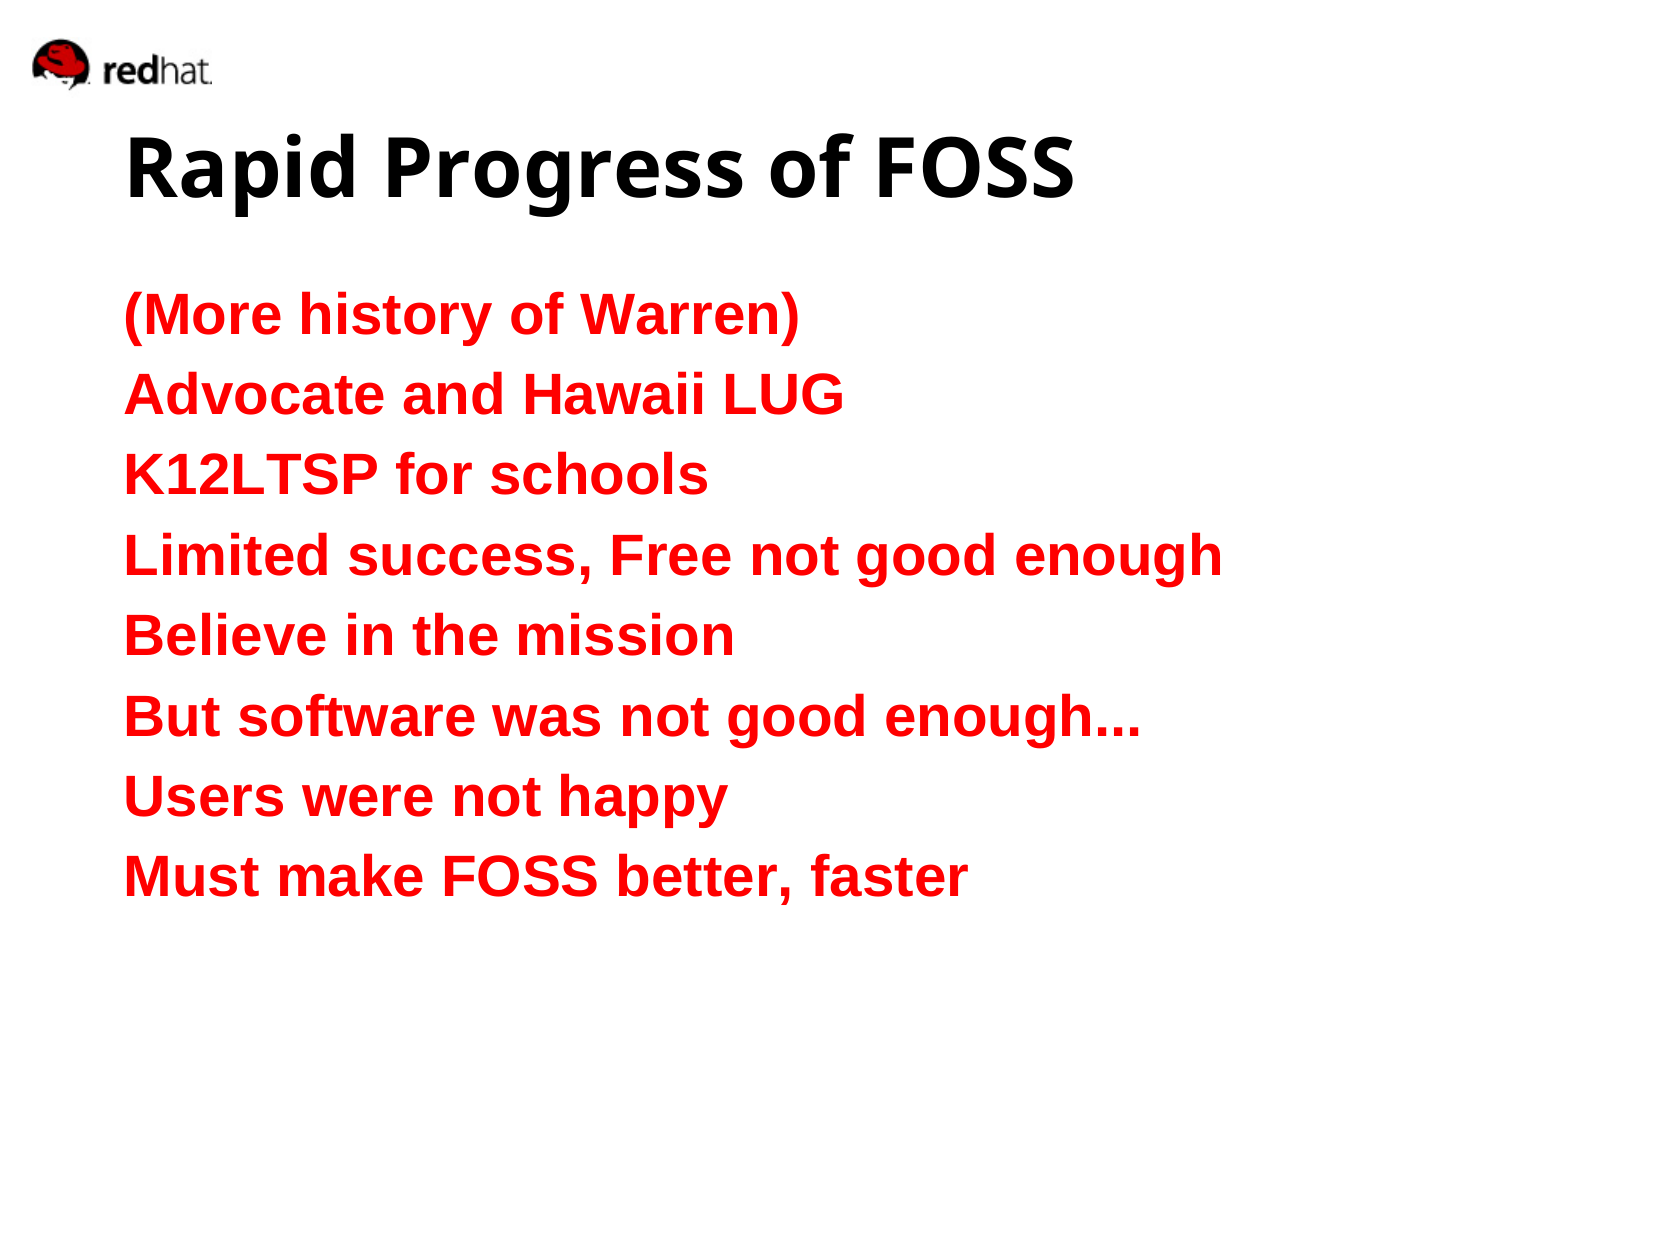

# Rapid Progress of FOSS
(More history of Warren)
Advocate and Hawaii LUG
K12LTSP for schools
Limited success, Free not good enough
Believe in the mission
But software was not good enough...
Users were not happy
Must make FOSS better, faster